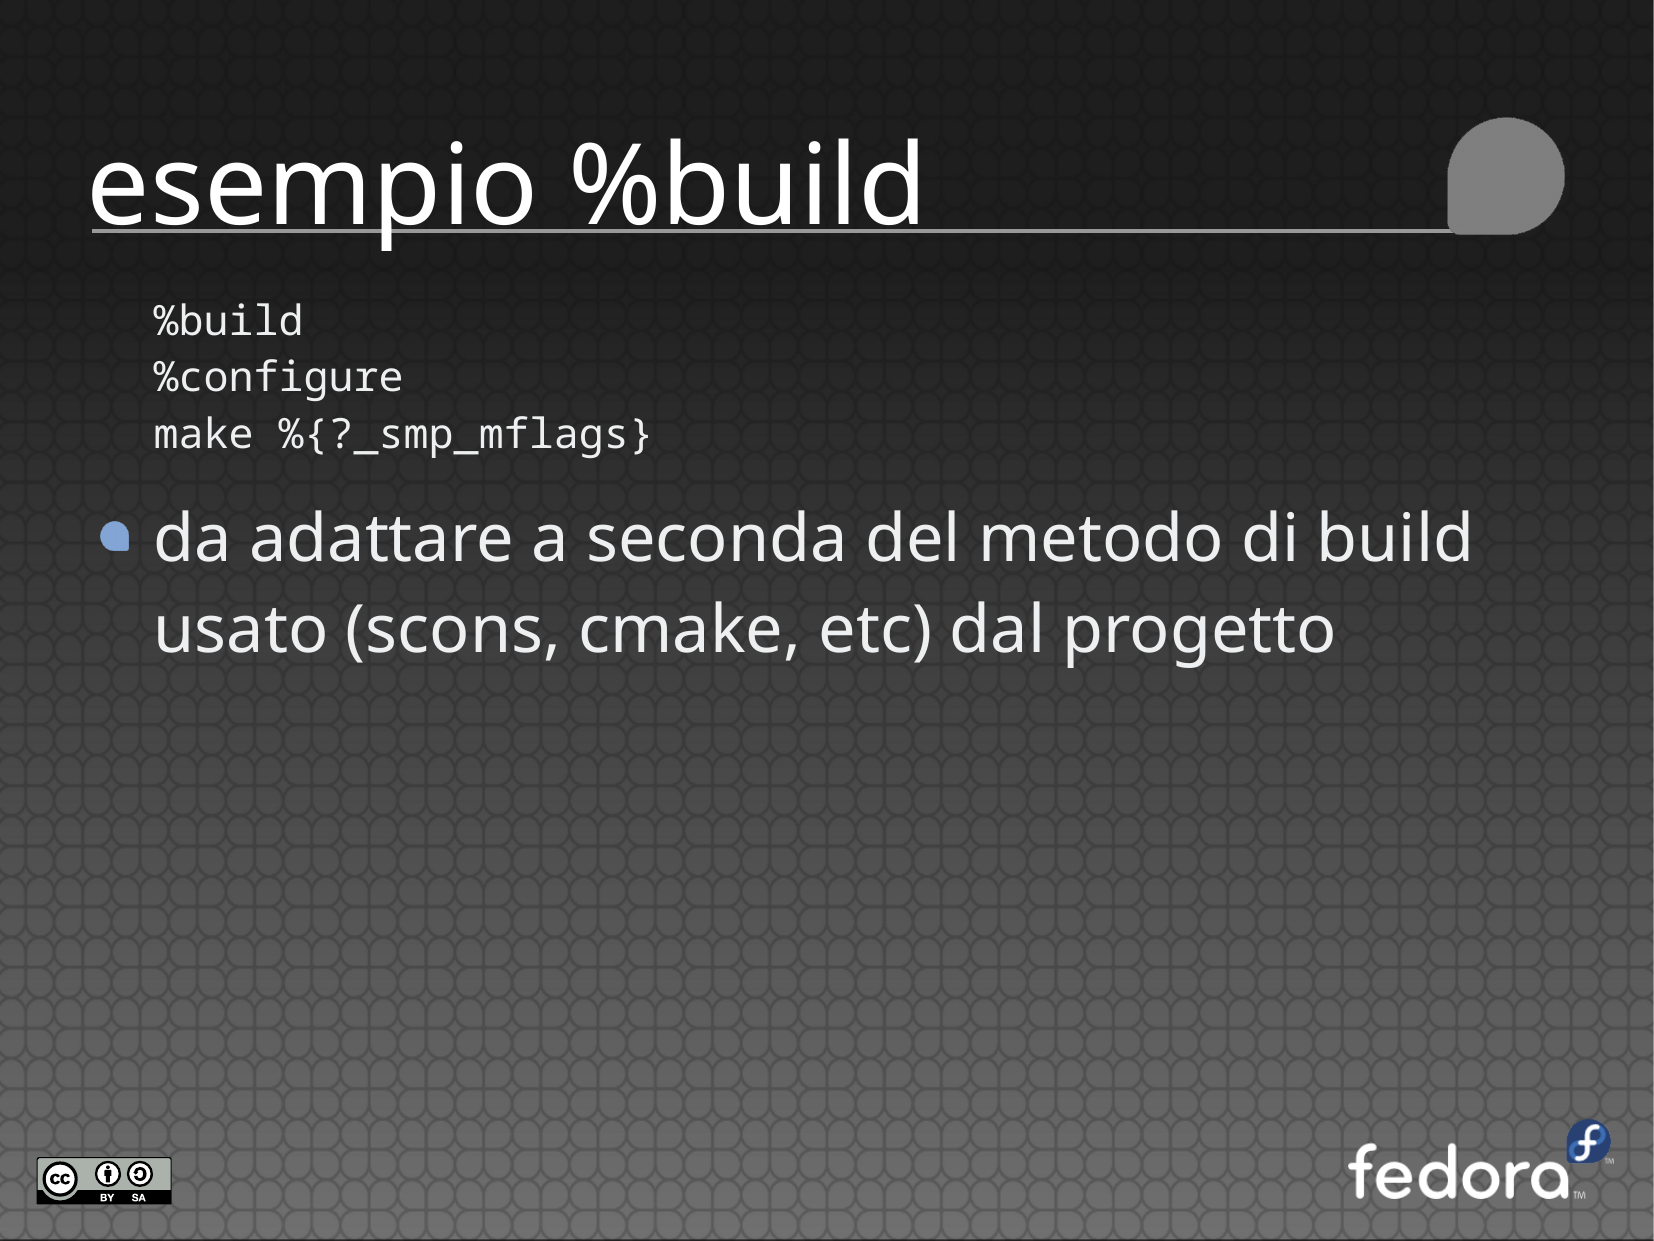

# esempio %build
%build
%configure
make %{?_smp_mflags}
da adattare a seconda del metodo di build usato (scons, cmake, etc) dal progetto